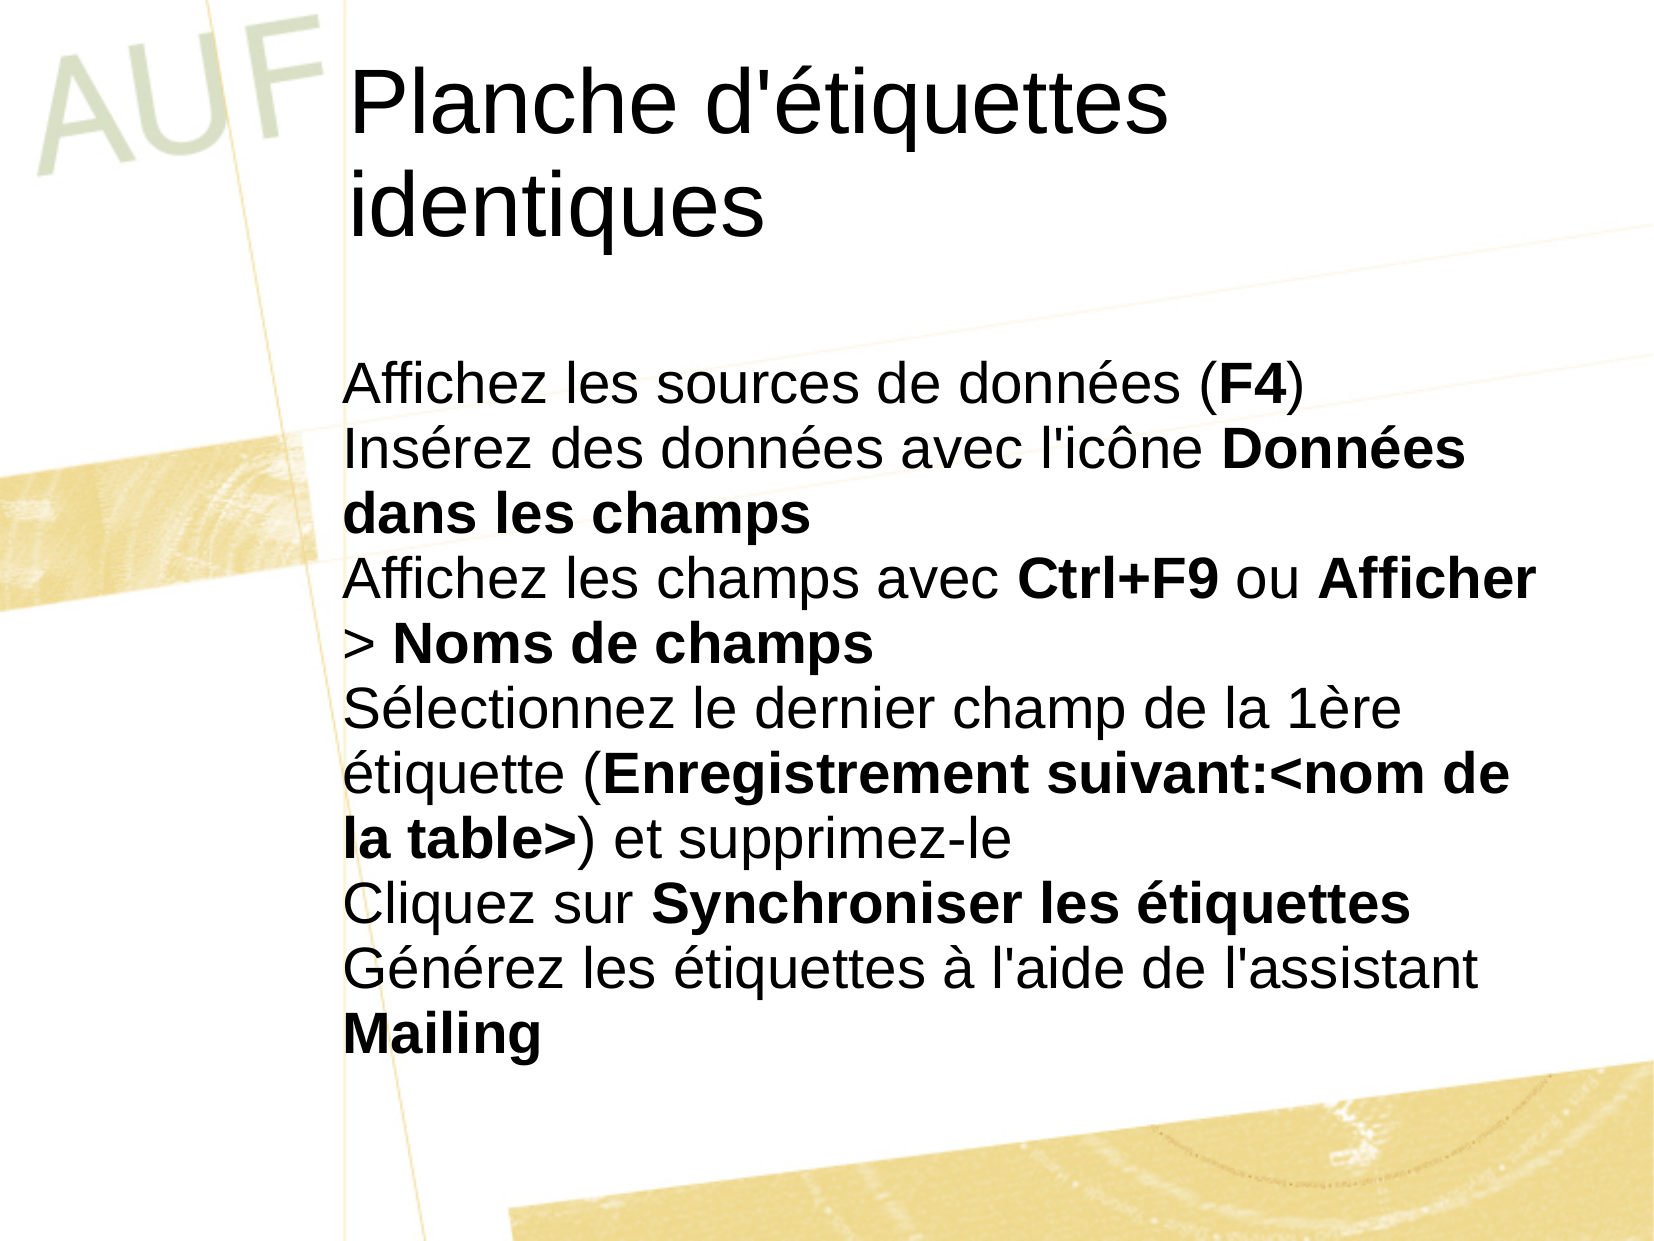

# Planche d'étiquettes identiques
Affichez les sources de données (F4)
Insérez des données avec l'icône Données dans les champs
Affichez les champs avec Ctrl+F9 ou Afficher > Noms de champs
Sélectionnez le dernier champ de la 1ère étiquette (Enregistrement suivant:<nom de la table>) et supprimez-le
Cliquez sur Synchroniser les étiquettes
Générez les étiquettes à l'aide de l'assistant Mailing